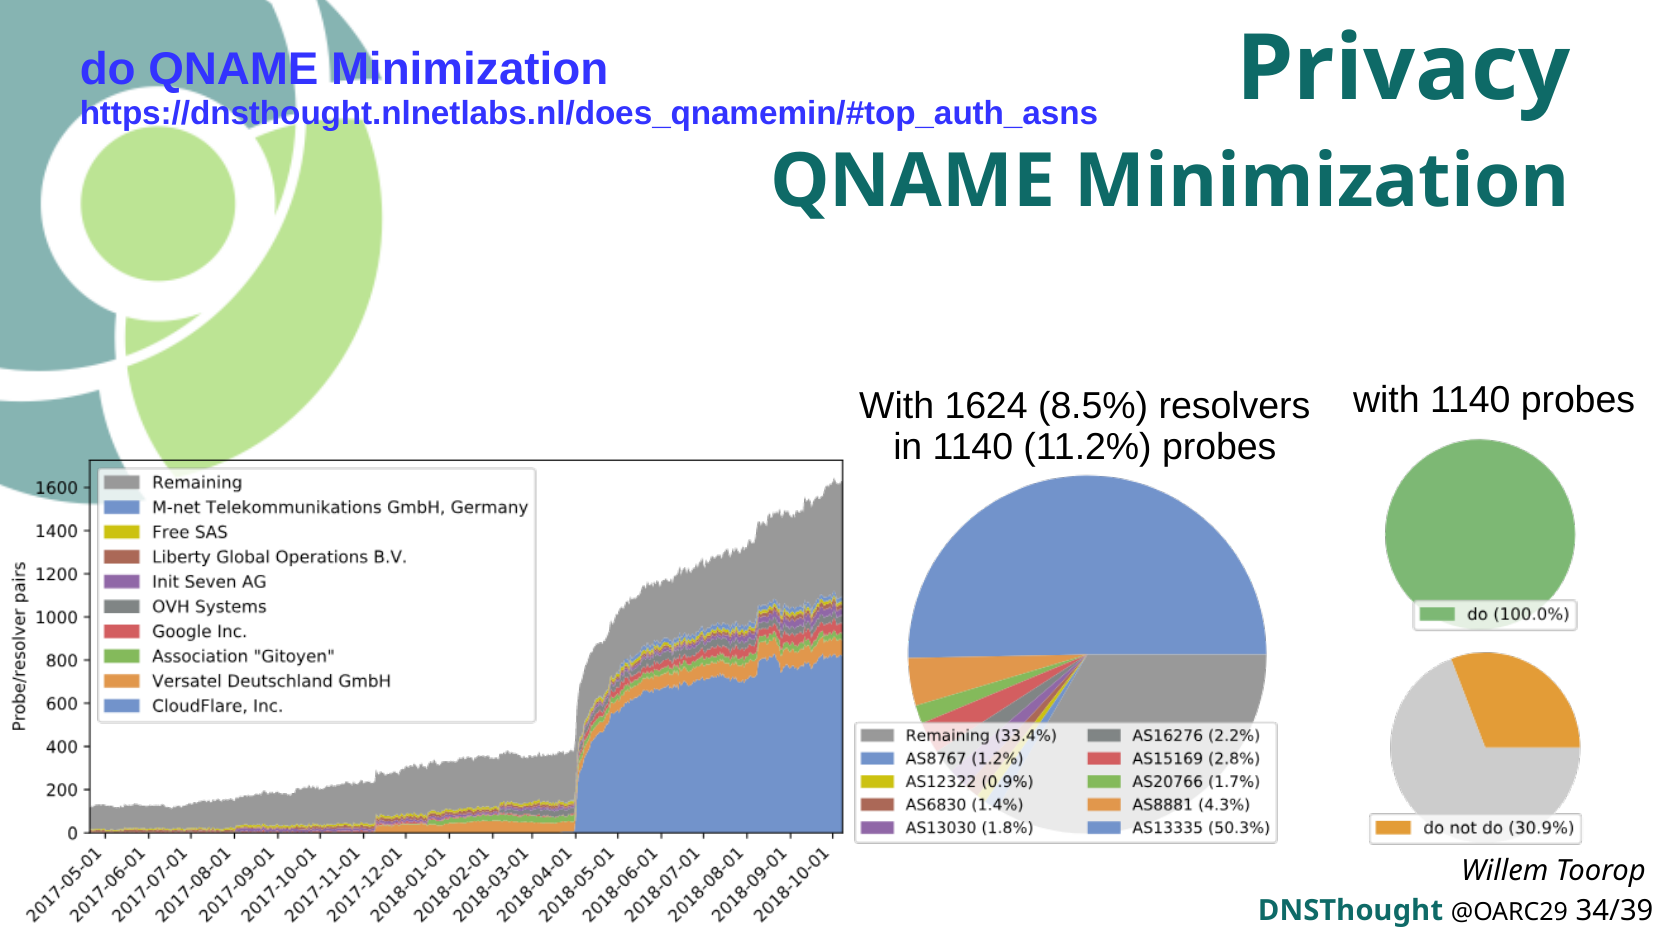

# Privacy QNAME Minimization
do QNAME Minimization
https://dnsthought.nlnetlabs.nl/does_qnamemin/#top_auth_asns
with 1140 probes
With 1624 (8.5%) resolvers
in 1140 (11.2%) probes
34